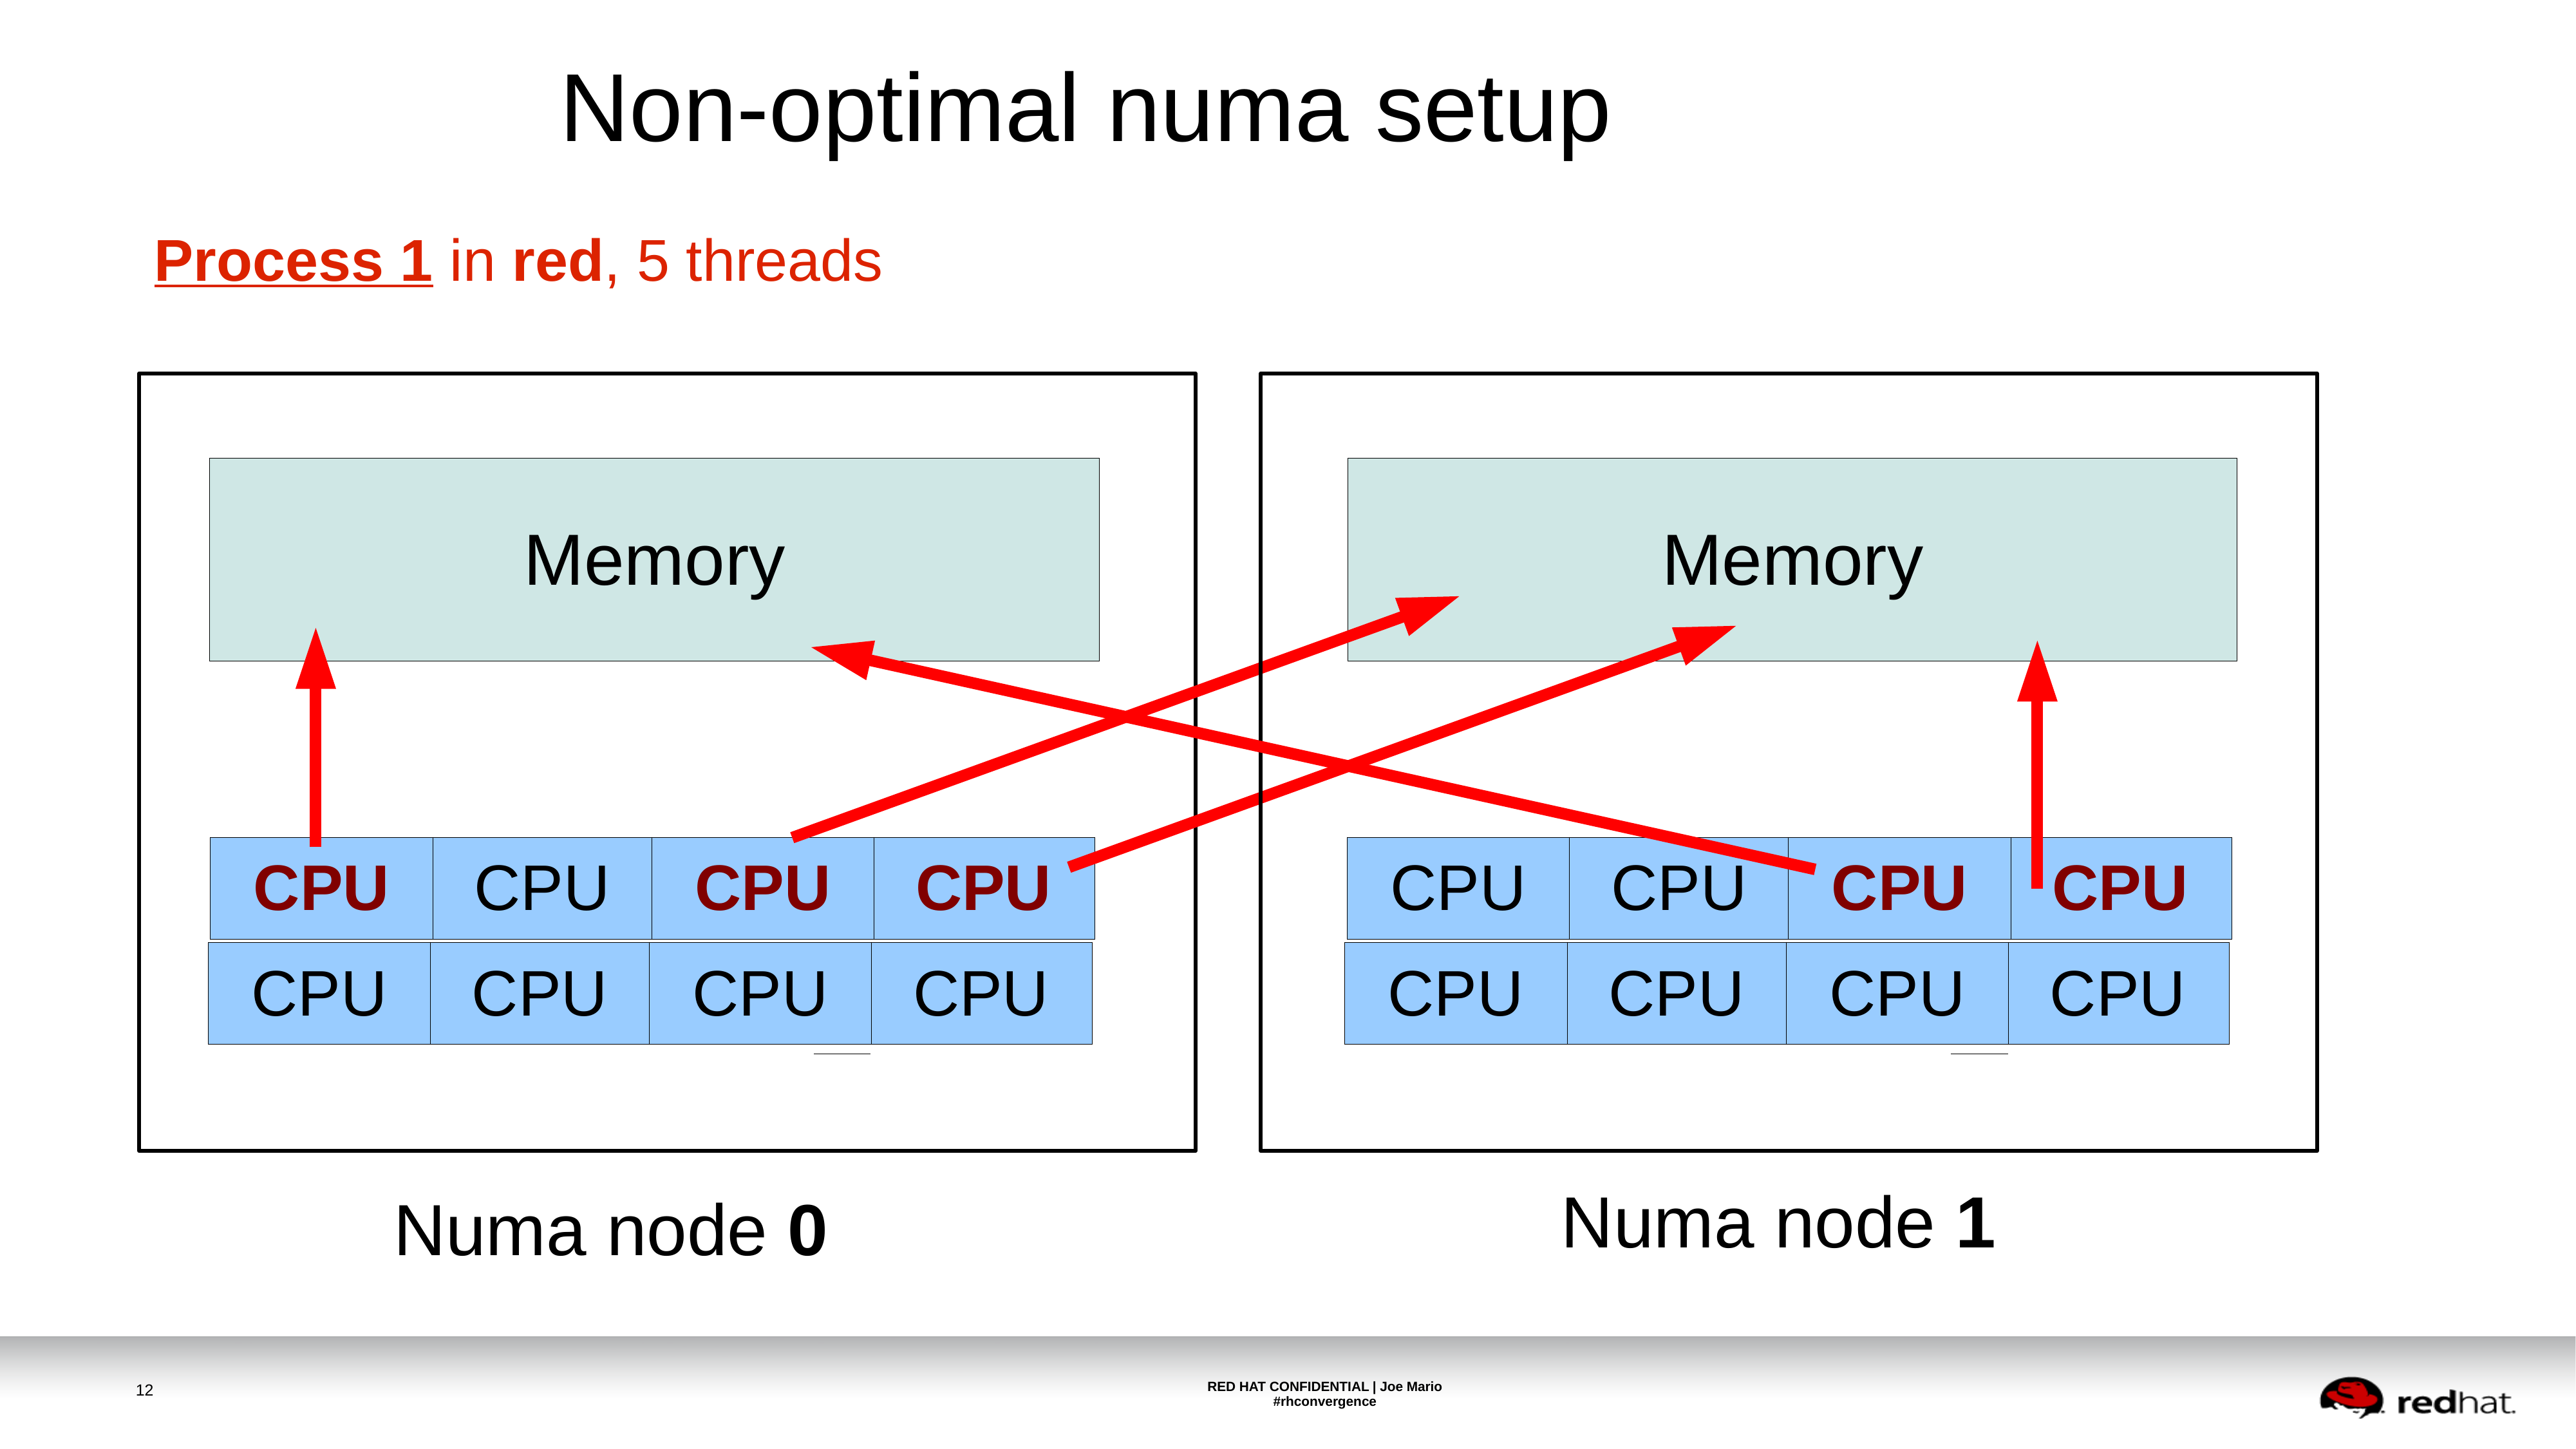

Non-optimal numa setup
Process 1 in red, 5 threads
Memory
Memory
CPU
CPU
CPU
CPU
CPU
CPU
CPU
CPU
CPU
CPU
CPU
CPU
CPU
CPU
CPU
CPU
Numa node 1
Numa node 0